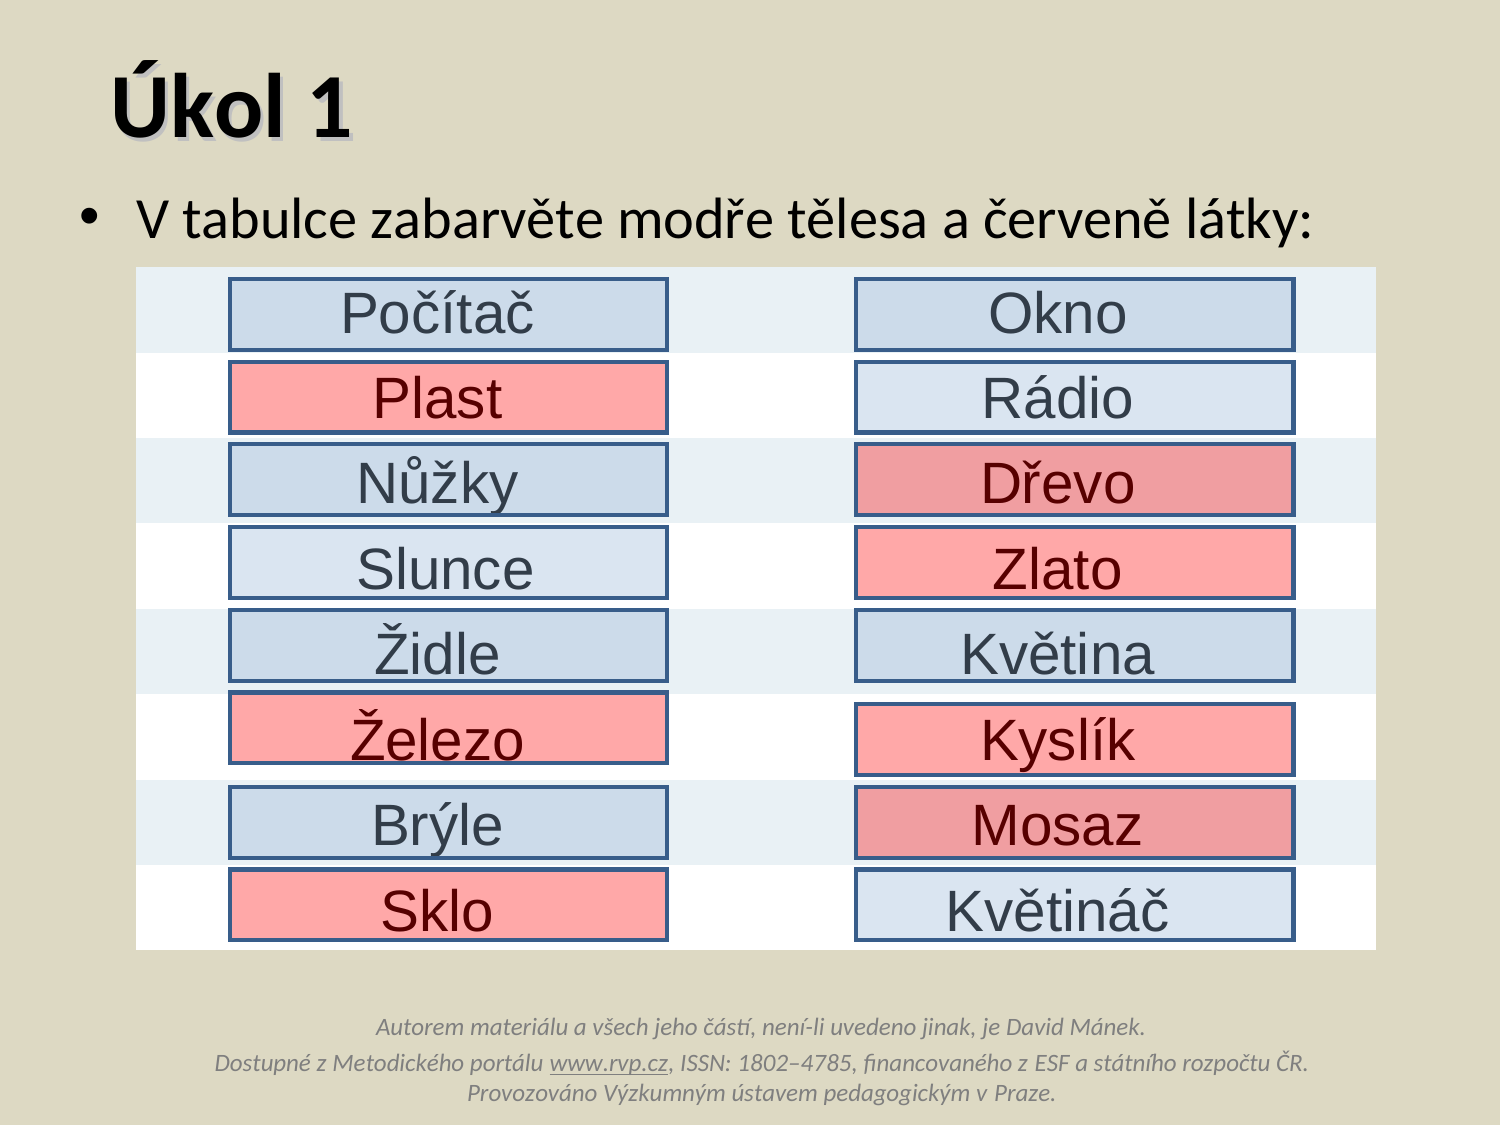

# Úkol 1
V tabulce zabarvěte modře tělesa a červeně látky:
| Počítač | Okno |
| --- | --- |
| Plast | Rádio |
| Nůžky | Dřevo |
| Slunce | Zlato |
| Židle | Květina |
| Železo | Kyslík |
| Brýle | Mosaz |
| Sklo | Květináč |
Autorem materiálu a všech jeho částí, není-li uvedeno jinak, je David Mánek.
Dostupné z Metodického portálu www.rvp.cz, ISSN: 1802–4785, financovaného z ESF a státního rozpočtu ČR. Provozováno Výzkumným ústavem pedagogickým v Praze.